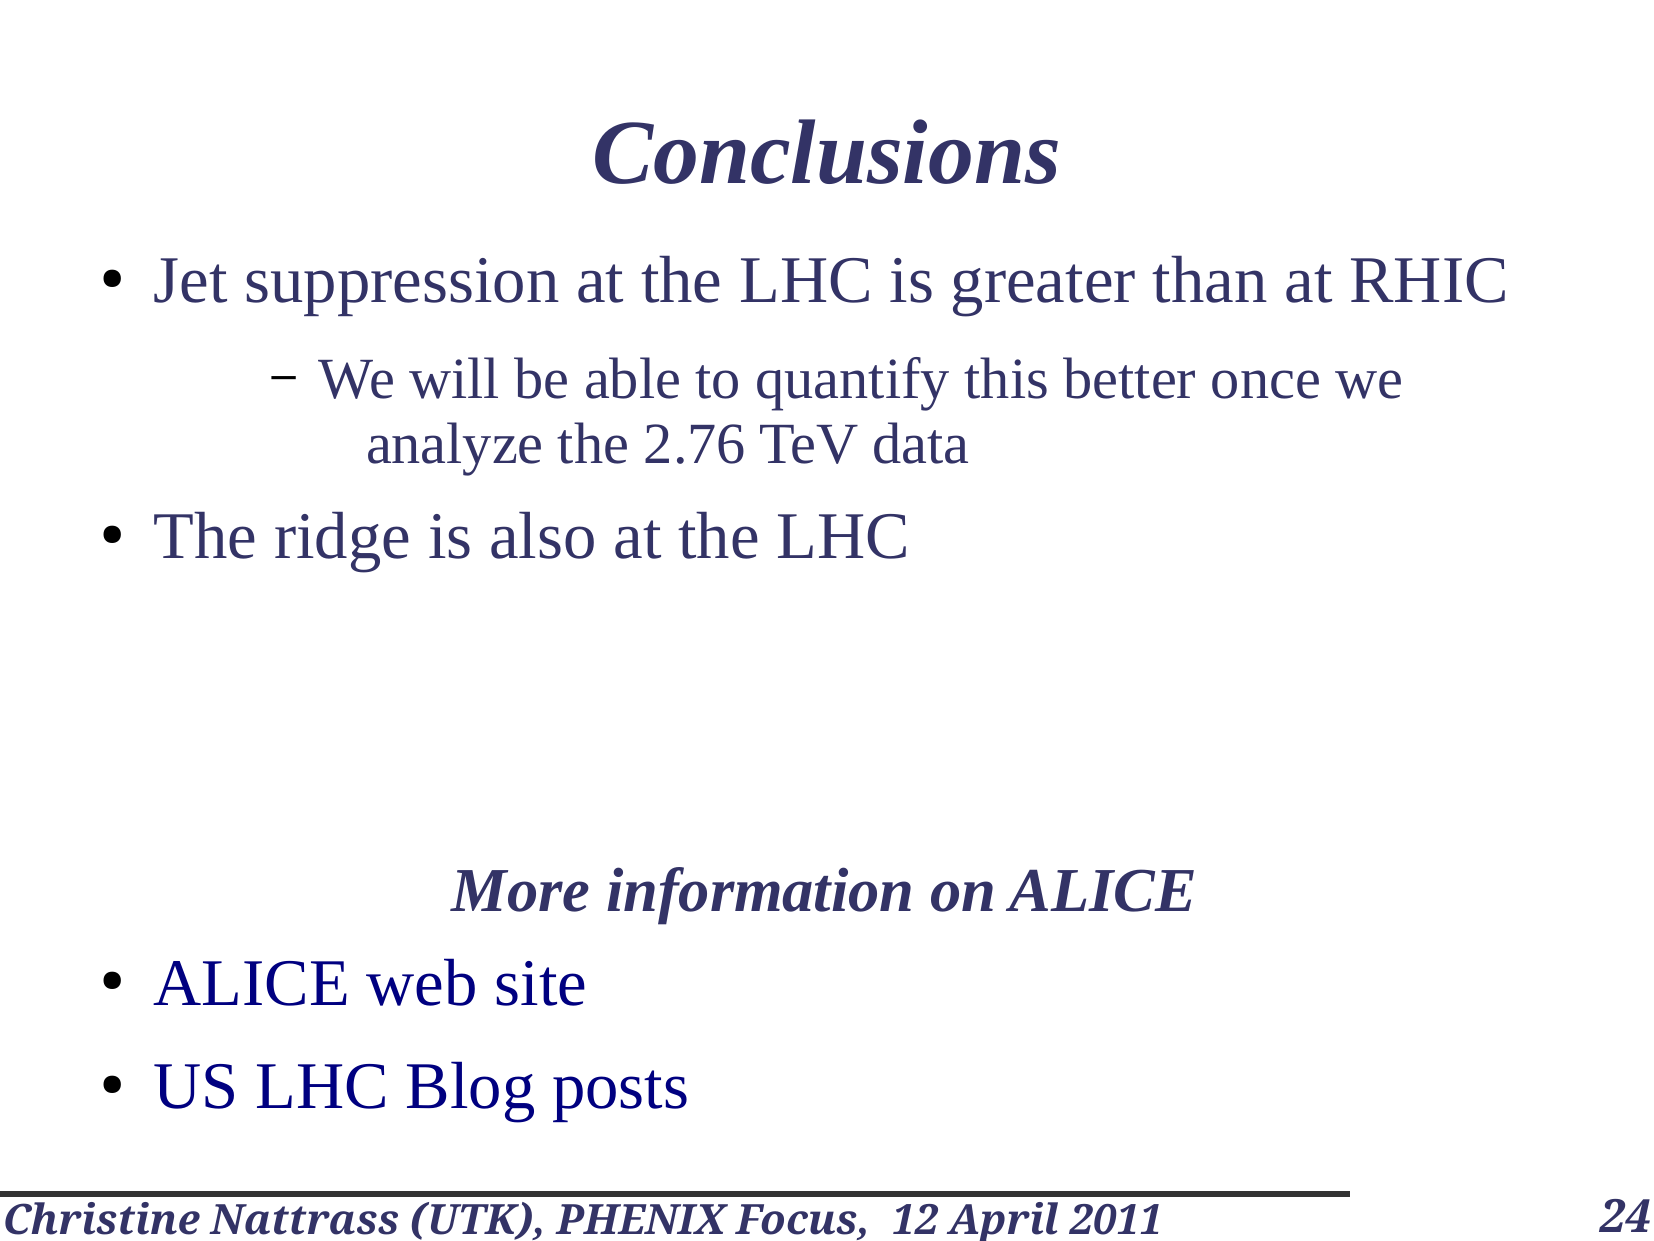

# Conclusions
Jet suppression at the LHC is greater than at RHIC
We will be able to quantify this better once we analyze the 2.76 TeV data
The ridge is also at the LHC
More information on ALICE
ALICE web site
US LHC Blog posts